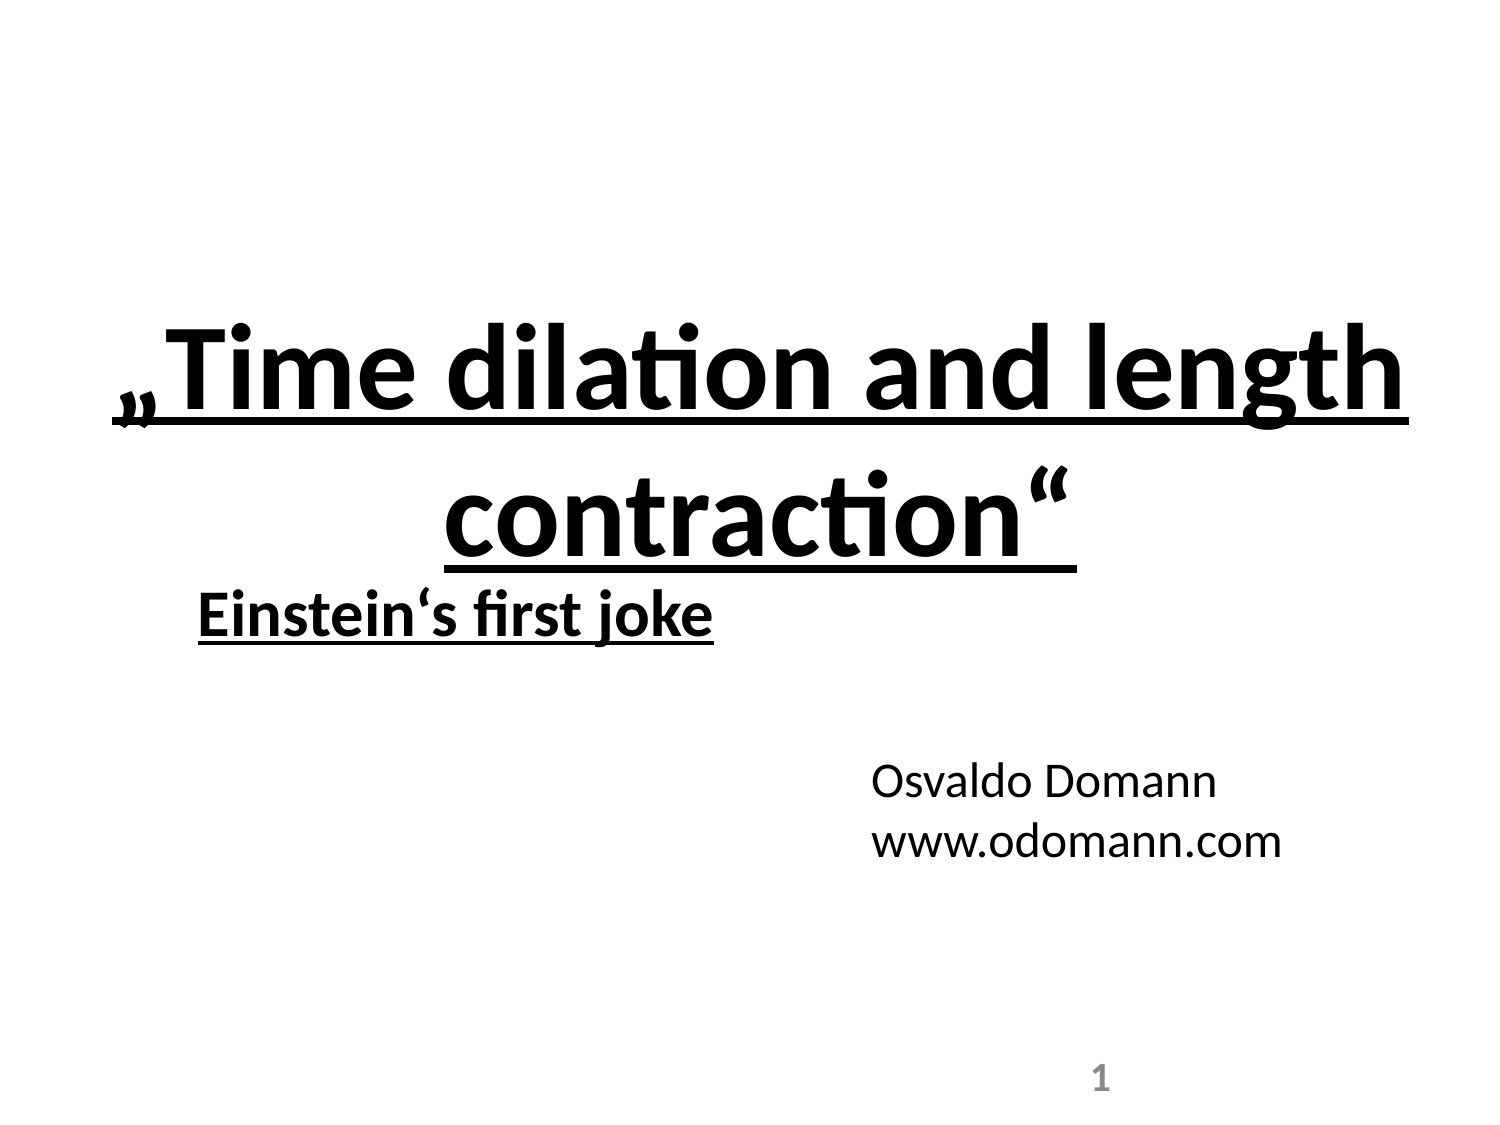

# „Time dilation and length contraction“
Einstein‘s first joke
Osvaldo Domann
www.odomann.com